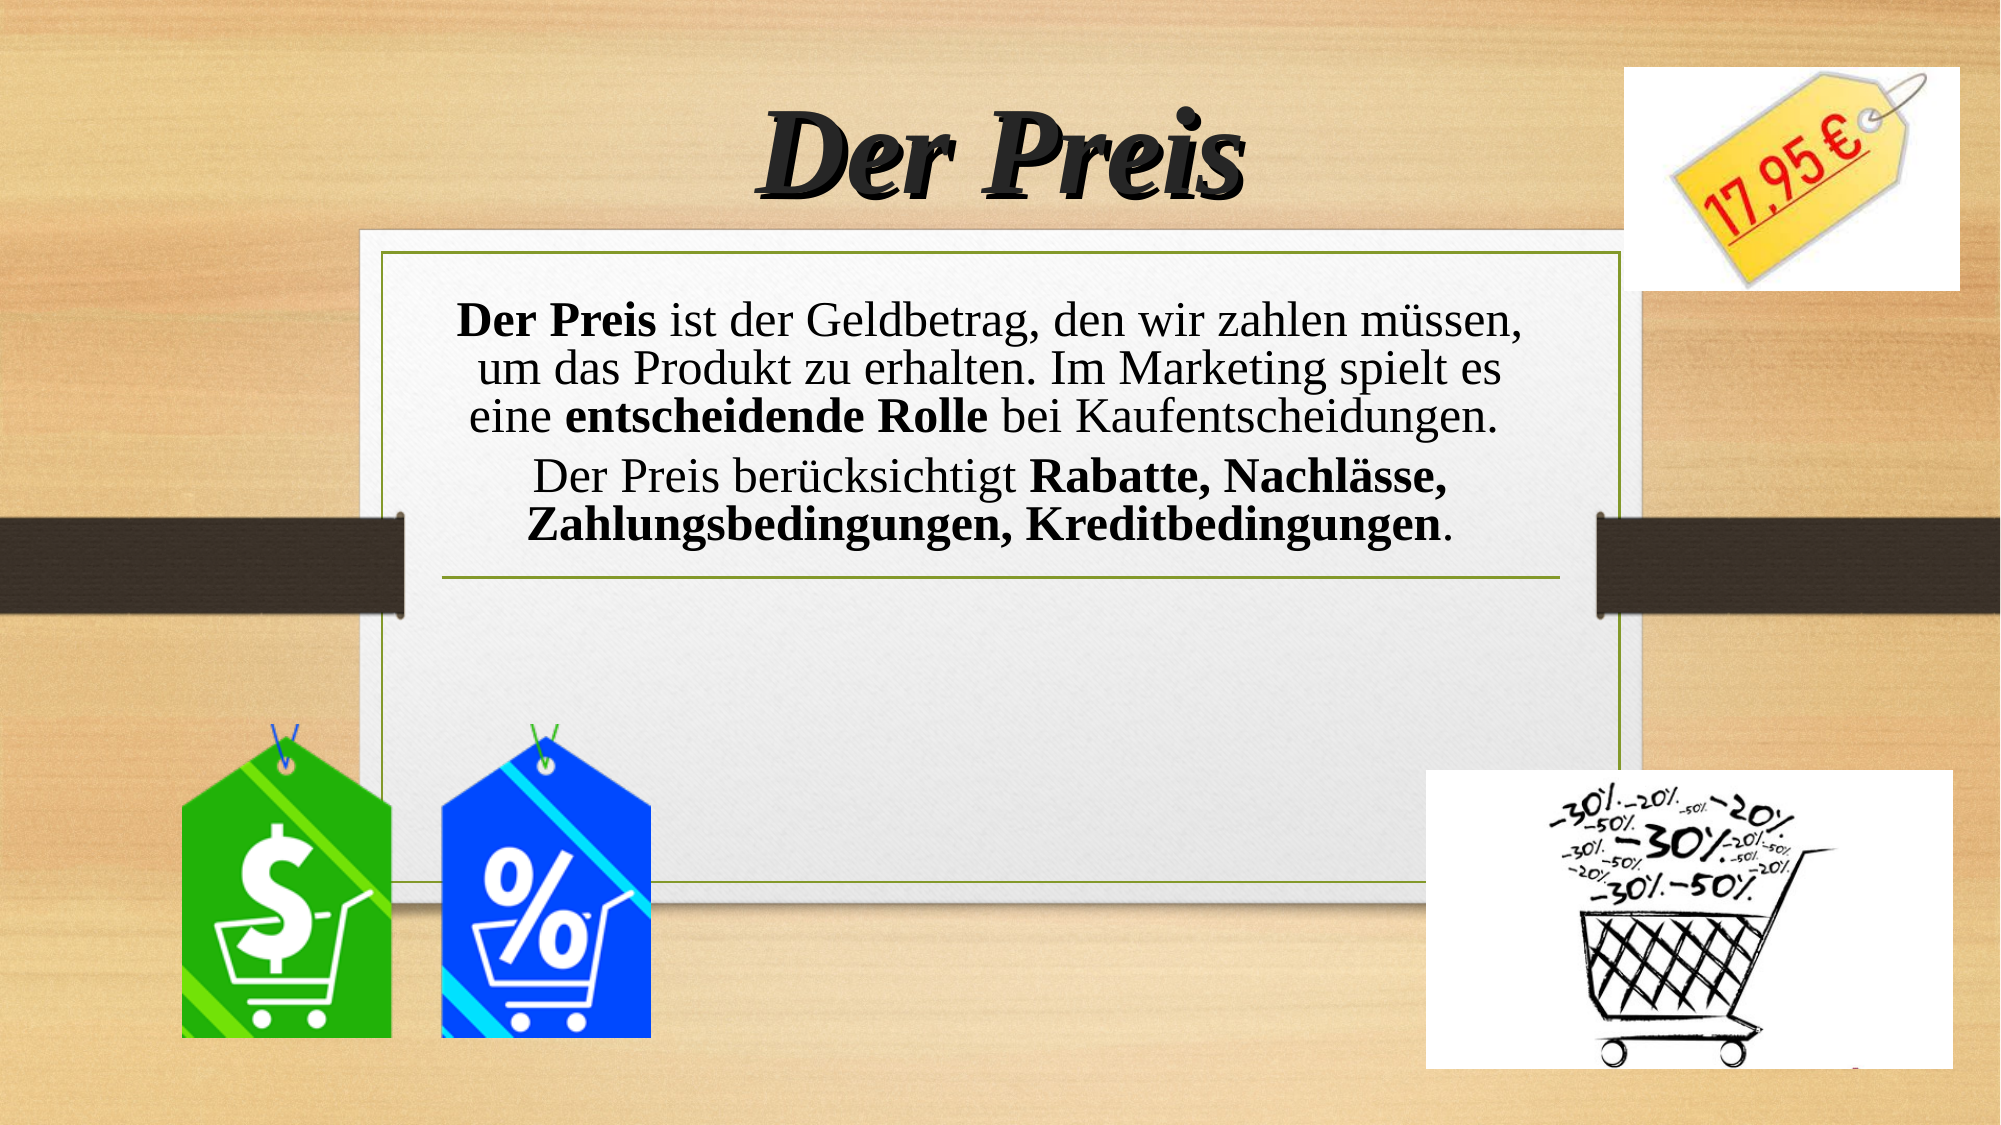

# Der Preis
Der Preis ist der Geldbetrag, den wir zahlen müssen, um das Produkt zu erhalten. Im Marketing spielt es eine entscheidende Rolle bei Kaufentscheidungen.
Der Preis berücksichtigt Rabatte, Nachlässe, Zahlungsbedingungen, Kreditbedingungen.